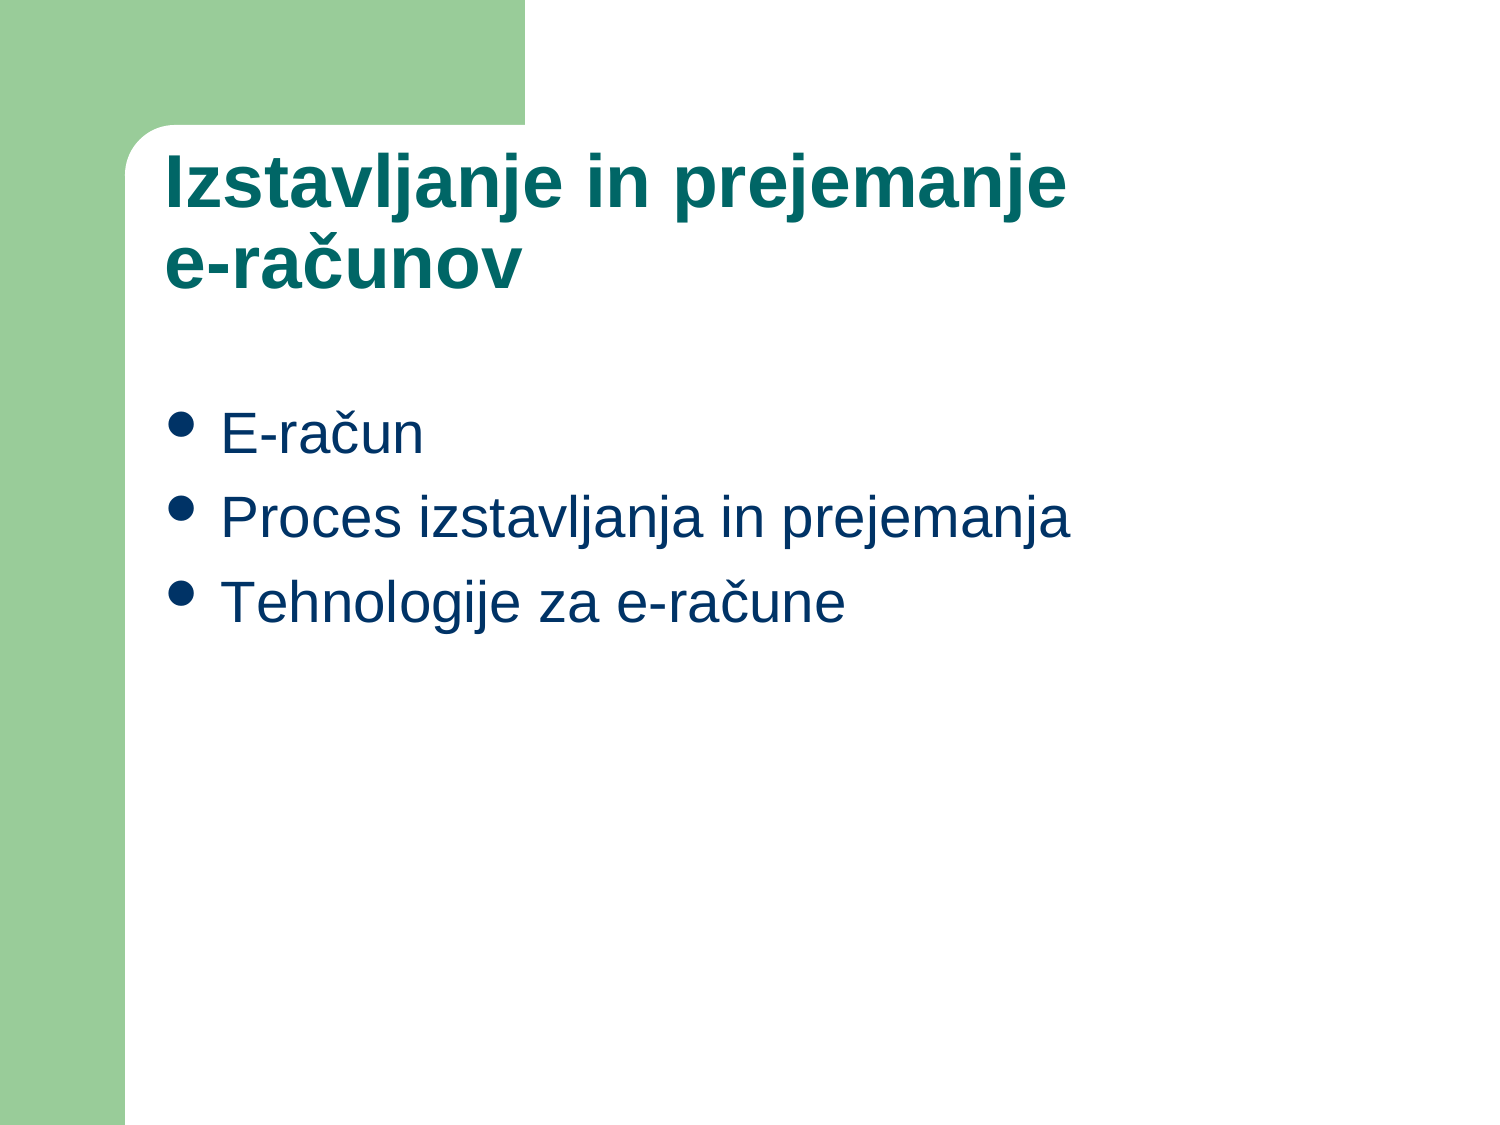

# Izstavljanje in prejemanje e-računov
E-račun
Proces izstavljanja in prejemanja
Tehnologije za e-račune